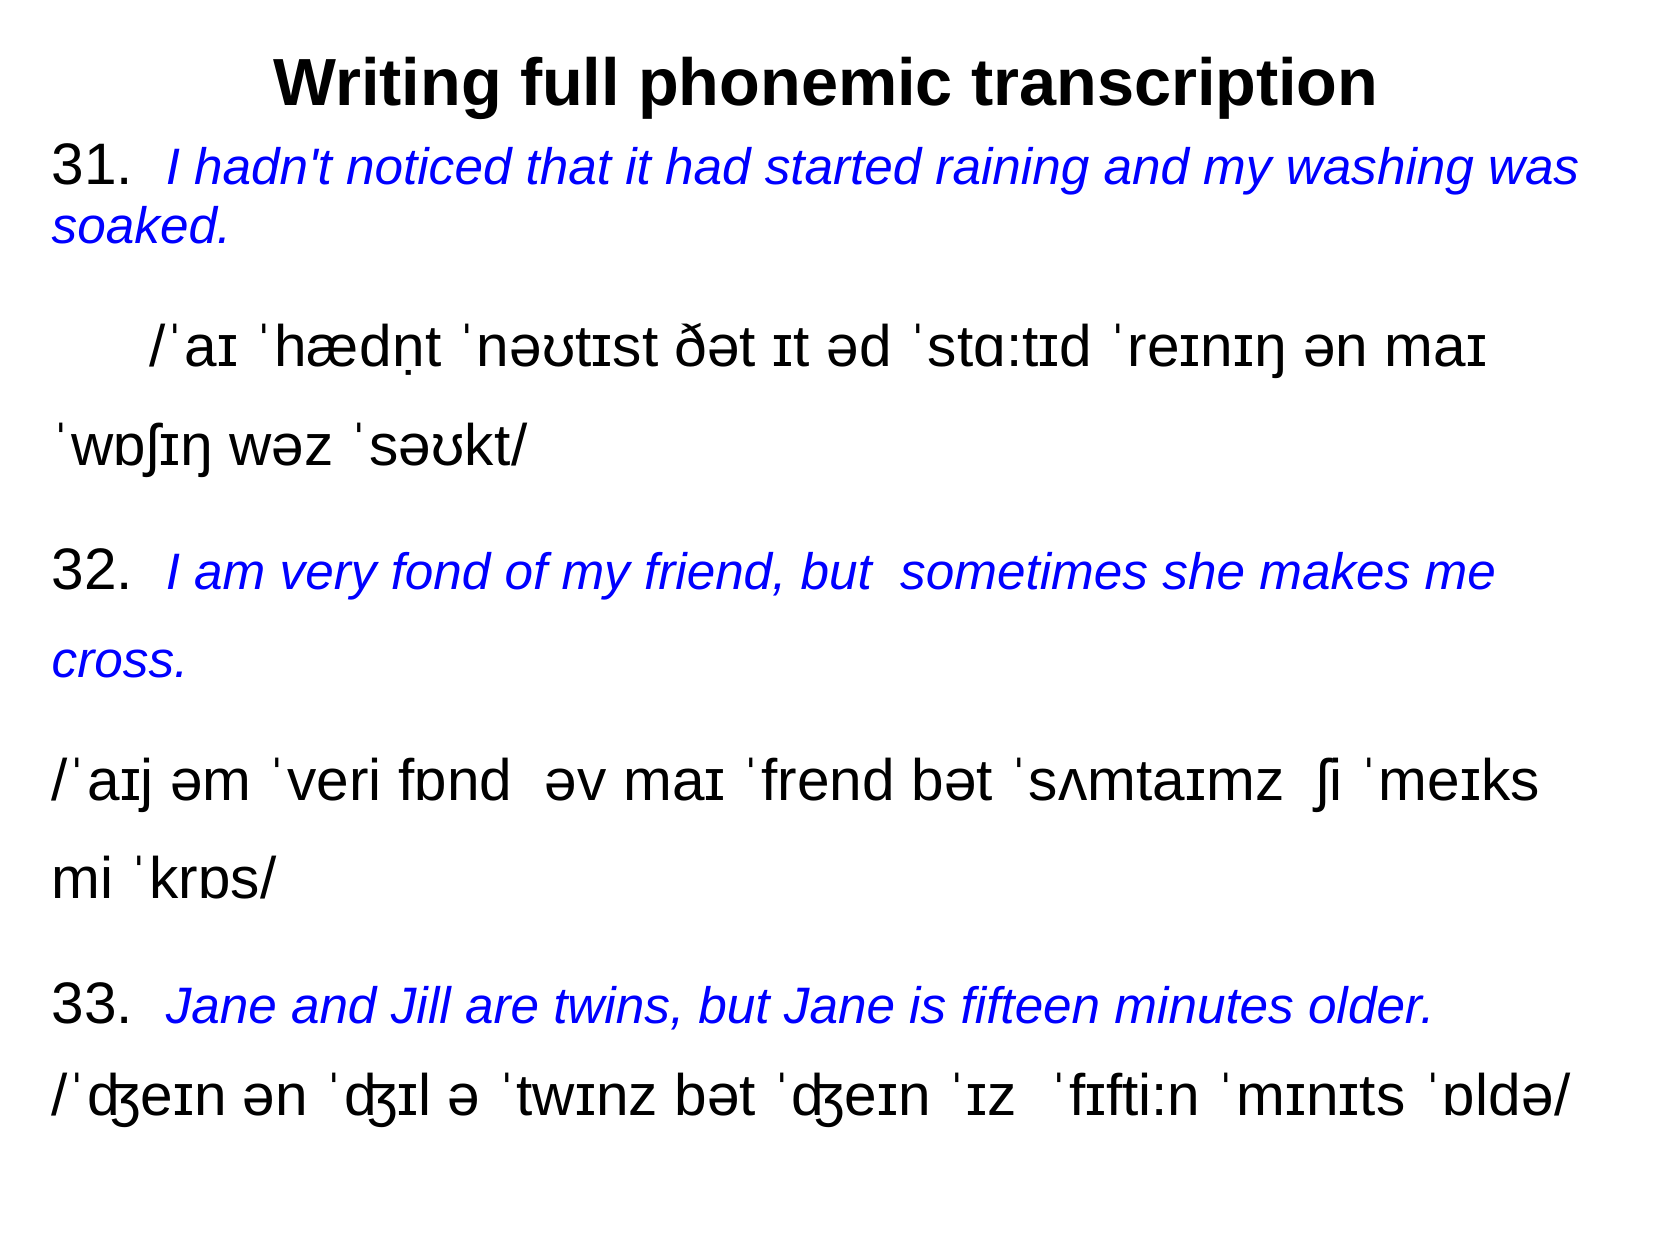

# Writing full phonemic transcription
31. I hadn't noticed that it had started raining and my washing was soaked.
 /ˈaɪ ˈhædṇt ˈnəʊtɪst ðət ɪt əd ˈstɑ:tɪd ˈreɪnɪŋ ən maɪ ˈwɒʃɪŋ wəz ˈsəʊkt/
32. I am very fond of my friend, but sometimes she makes me cross.
/ˈaɪj əm ˈveri fɒnd əv maɪ ˈfrend bət ˈsʌmtaɪmz ʃi ˈmeɪks mi ˈkrɒs/
33. Jane and Jill are twins, but Jane is fifteen minutes older.
/ˈʤeɪn ən ˈʤɪl ə ˈtwɪnz bət ˈʤeɪn ˈɪz ˈfɪfti:n ˈmɪnɪts ˈɒldə/